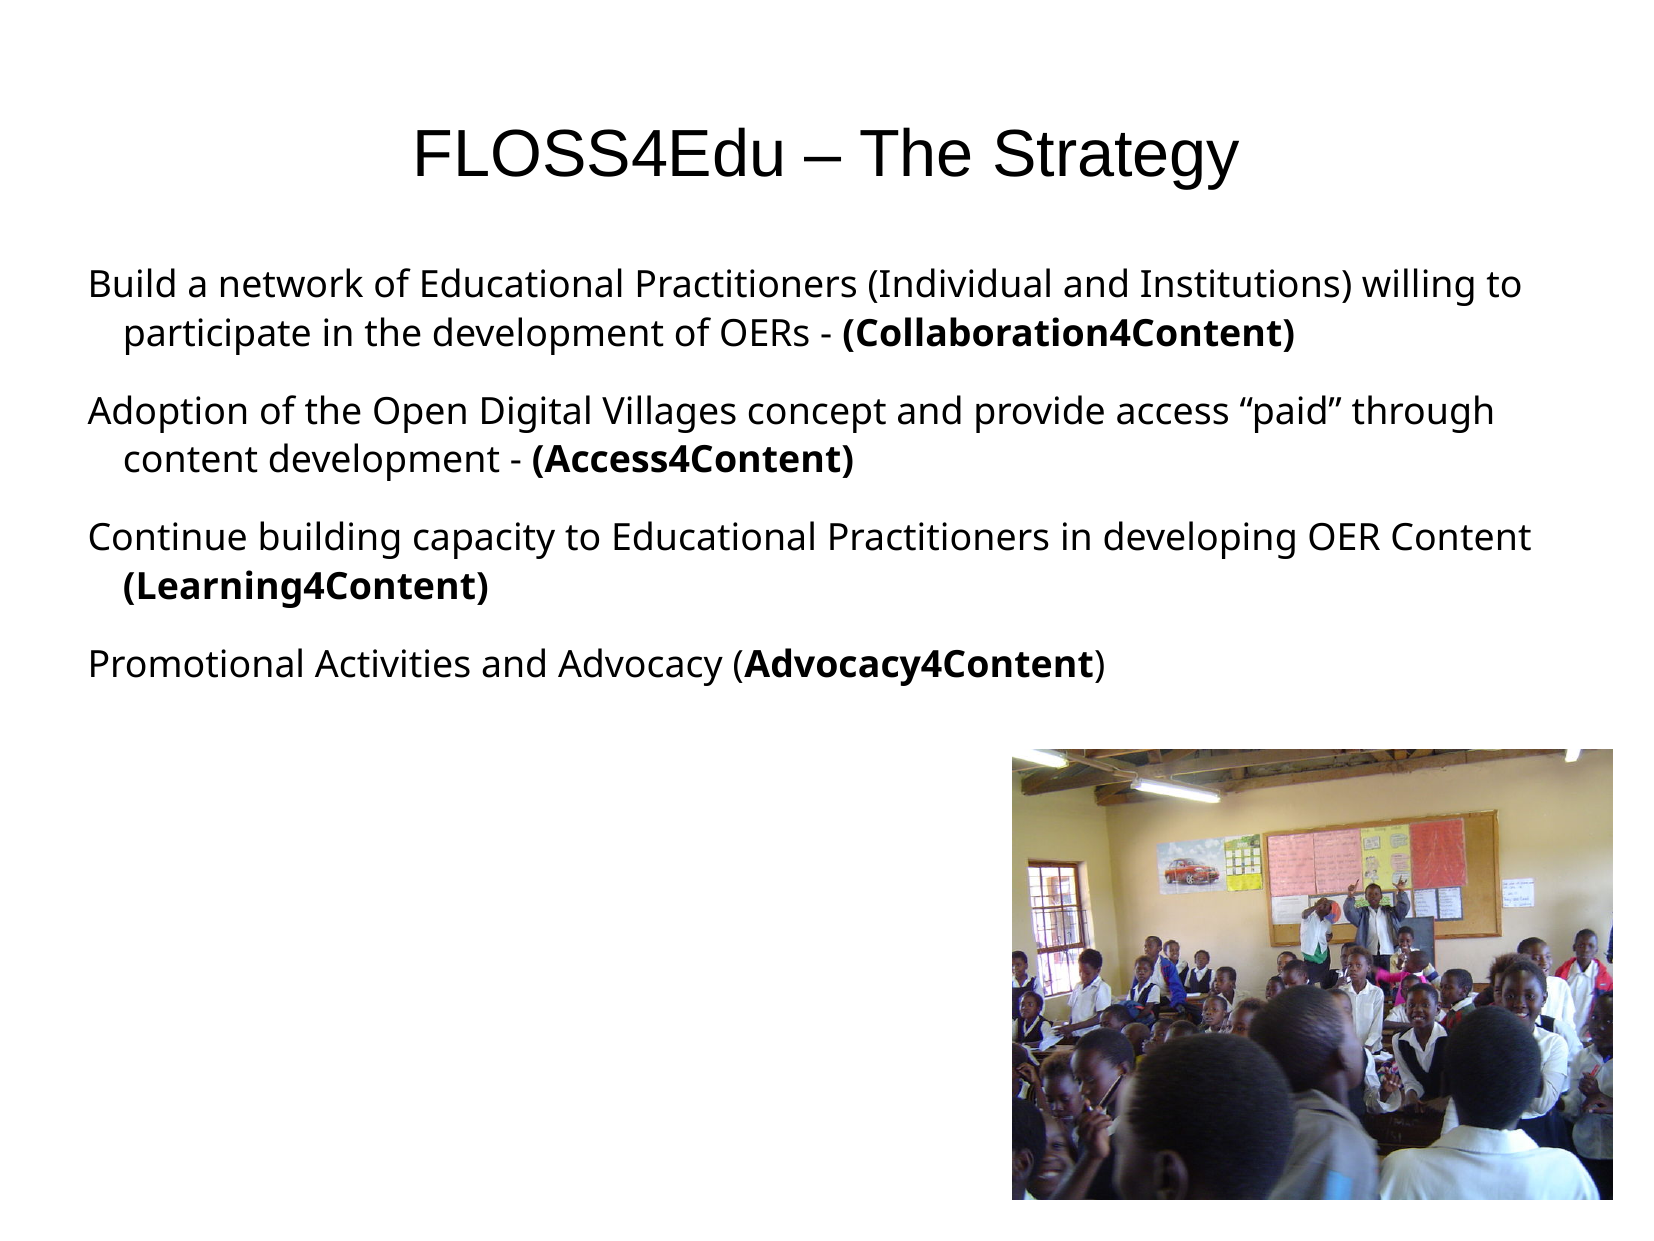

# FLOSS4Edu – The Strategy
Build a network of Educational Practitioners (Individual and Institutions) willing to participate in the development of OERs - (Collaboration4Content)
Adoption of the Open Digital Villages concept and provide access “paid” through content development - (Access4Content)
Continue building capacity to Educational Practitioners in developing OER Content (Learning4Content)
Promotional Activities and Advocacy (Advocacy4Content)